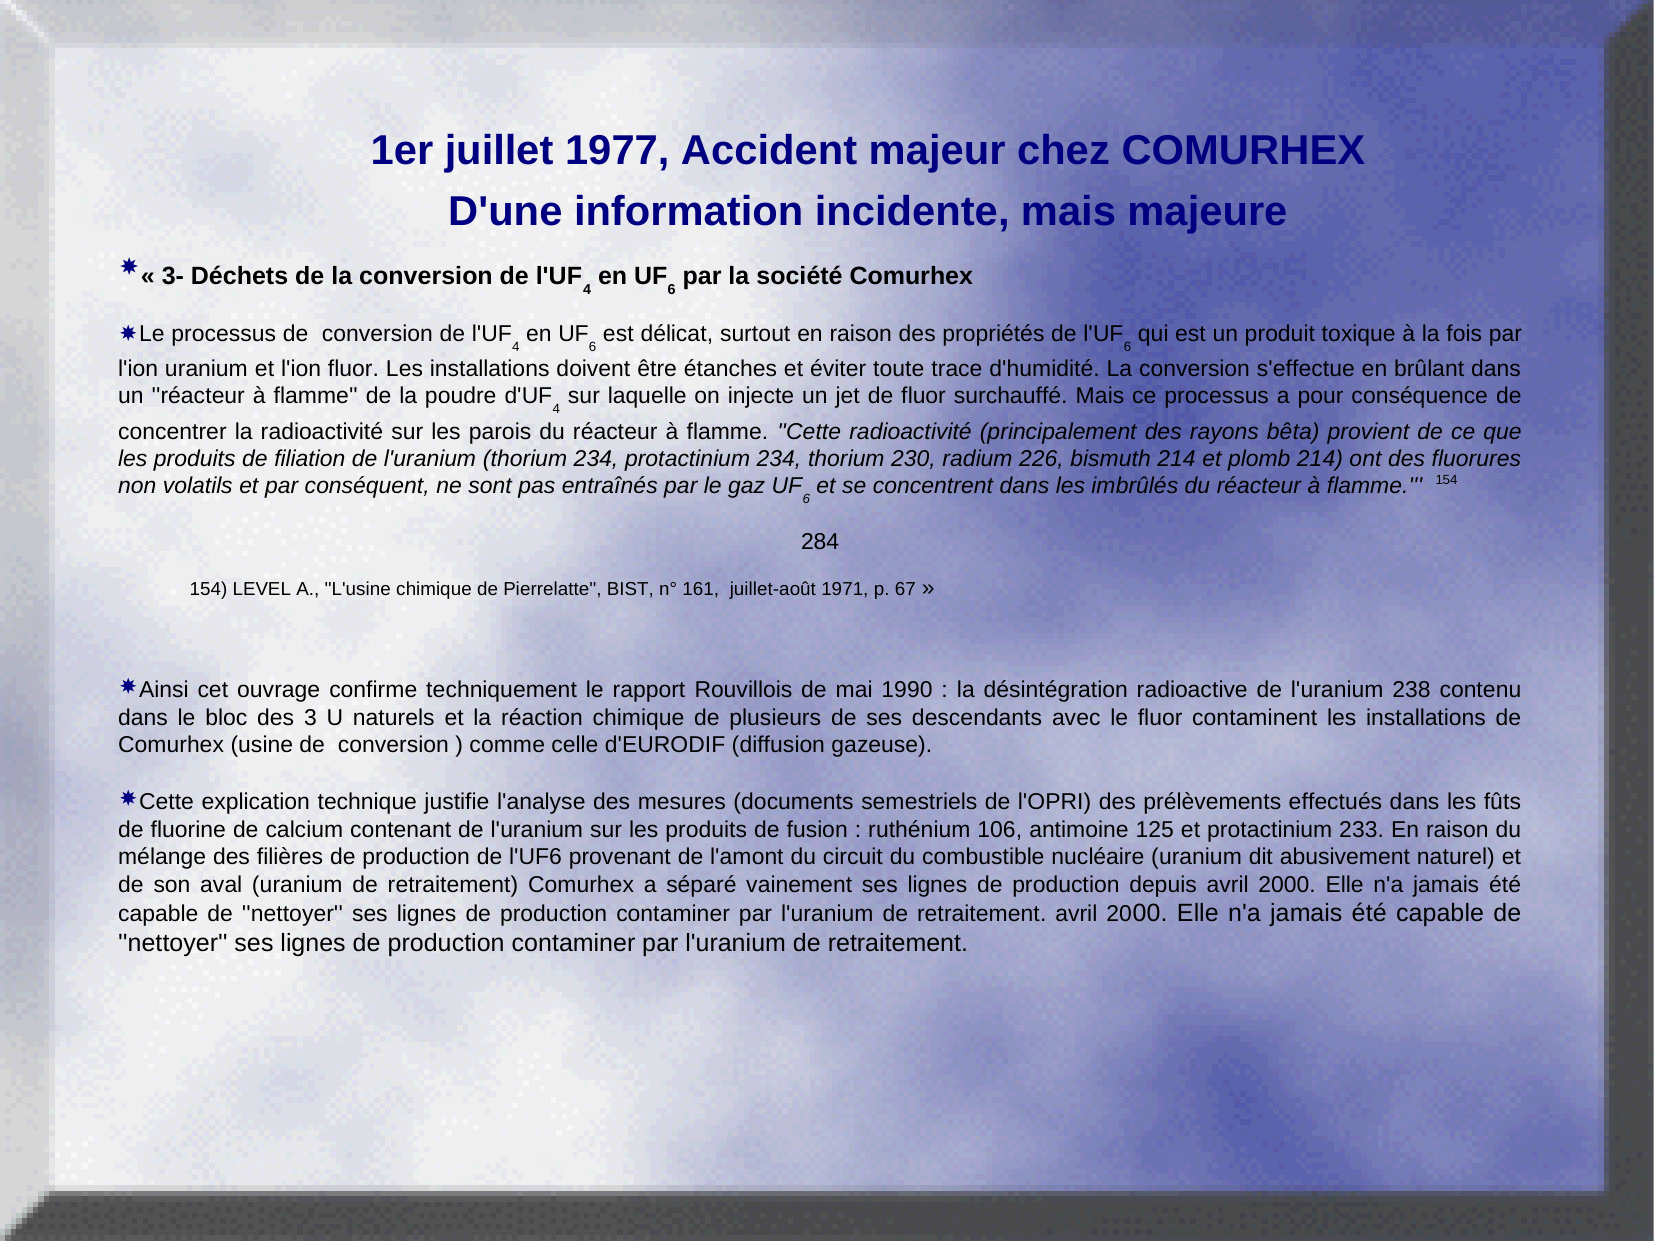

# 1er juillet 1977, Accident majeur chez COMURHEX D'une information incidente, mais majeure
« 3- Déchets de la conversion de l'UF4 en UF6 par la société Comurhex
Le processus de conversion de l'UF4 en UF6 est délicat, surtout en raison des propriétés de l'UF6 qui est un produit toxique à la fois par l'ion uranium et l'ion fluor. Les installations doivent être étanches et éviter toute trace d'humidité. La conversion s'effectue en brûlant dans un ''réacteur à flamme'' de la poudre d'UF4 sur laquelle on injecte un jet de fluor surchauffé. Mais ce processus a pour conséquence de concentrer la radioactivité sur les parois du réacteur à flamme. ''Cette radioactivité (principalement des rayons bêta) provient de ce que les produits de filiation de l'uranium (thorium 234, protactinium 234, thorium 230, radium 226, bismuth 214 et plomb 214) ont des fluorures non volatils et par conséquent, ne sont pas entraînés par le gaz UF6 et se concentrent dans les imbrûlés du réacteur à flamme.'''  154
284
 154) LEVEL A., ''L'usine chimique de Pierrelatte'', BIST, n° 161, juillet-août 1971, p. 67 »
Ainsi cet ouvrage confirme techniquement le rapport Rouvillois de mai 1990 : la désintégration radioactive de l'uranium 238 contenu dans le bloc des 3 U naturels et la réaction chimique de plusieurs de ses descendants avec le fluor contaminent les installations de Comurhex (usine de conversion ) comme celle d'EURODIF (diffusion gazeuse).
Cette explication technique justifie l'analyse des mesures (documents semestriels de l'OPRI) des prélèvements effectués dans les fûts de fluorine de calcium contenant de l'uranium sur les produits de fusion : ruthénium 106, antimoine 125 et protactinium 233. En raison du mélange des filières de production de l'UF6 provenant de l'amont du circuit du combustible nucléaire (uranium dit abusivement naturel) et de son aval (uranium de retraitement) Comurhex a séparé vainement ses lignes de production depuis avril 2000. Elle n'a jamais été capable de ''nettoyer'' ses lignes de production contaminer par l'uranium de retraitement. avril 2000. Elle n'a jamais été capable de ''nettoyer'' ses lignes de production contaminer par l'uranium de retraitement.